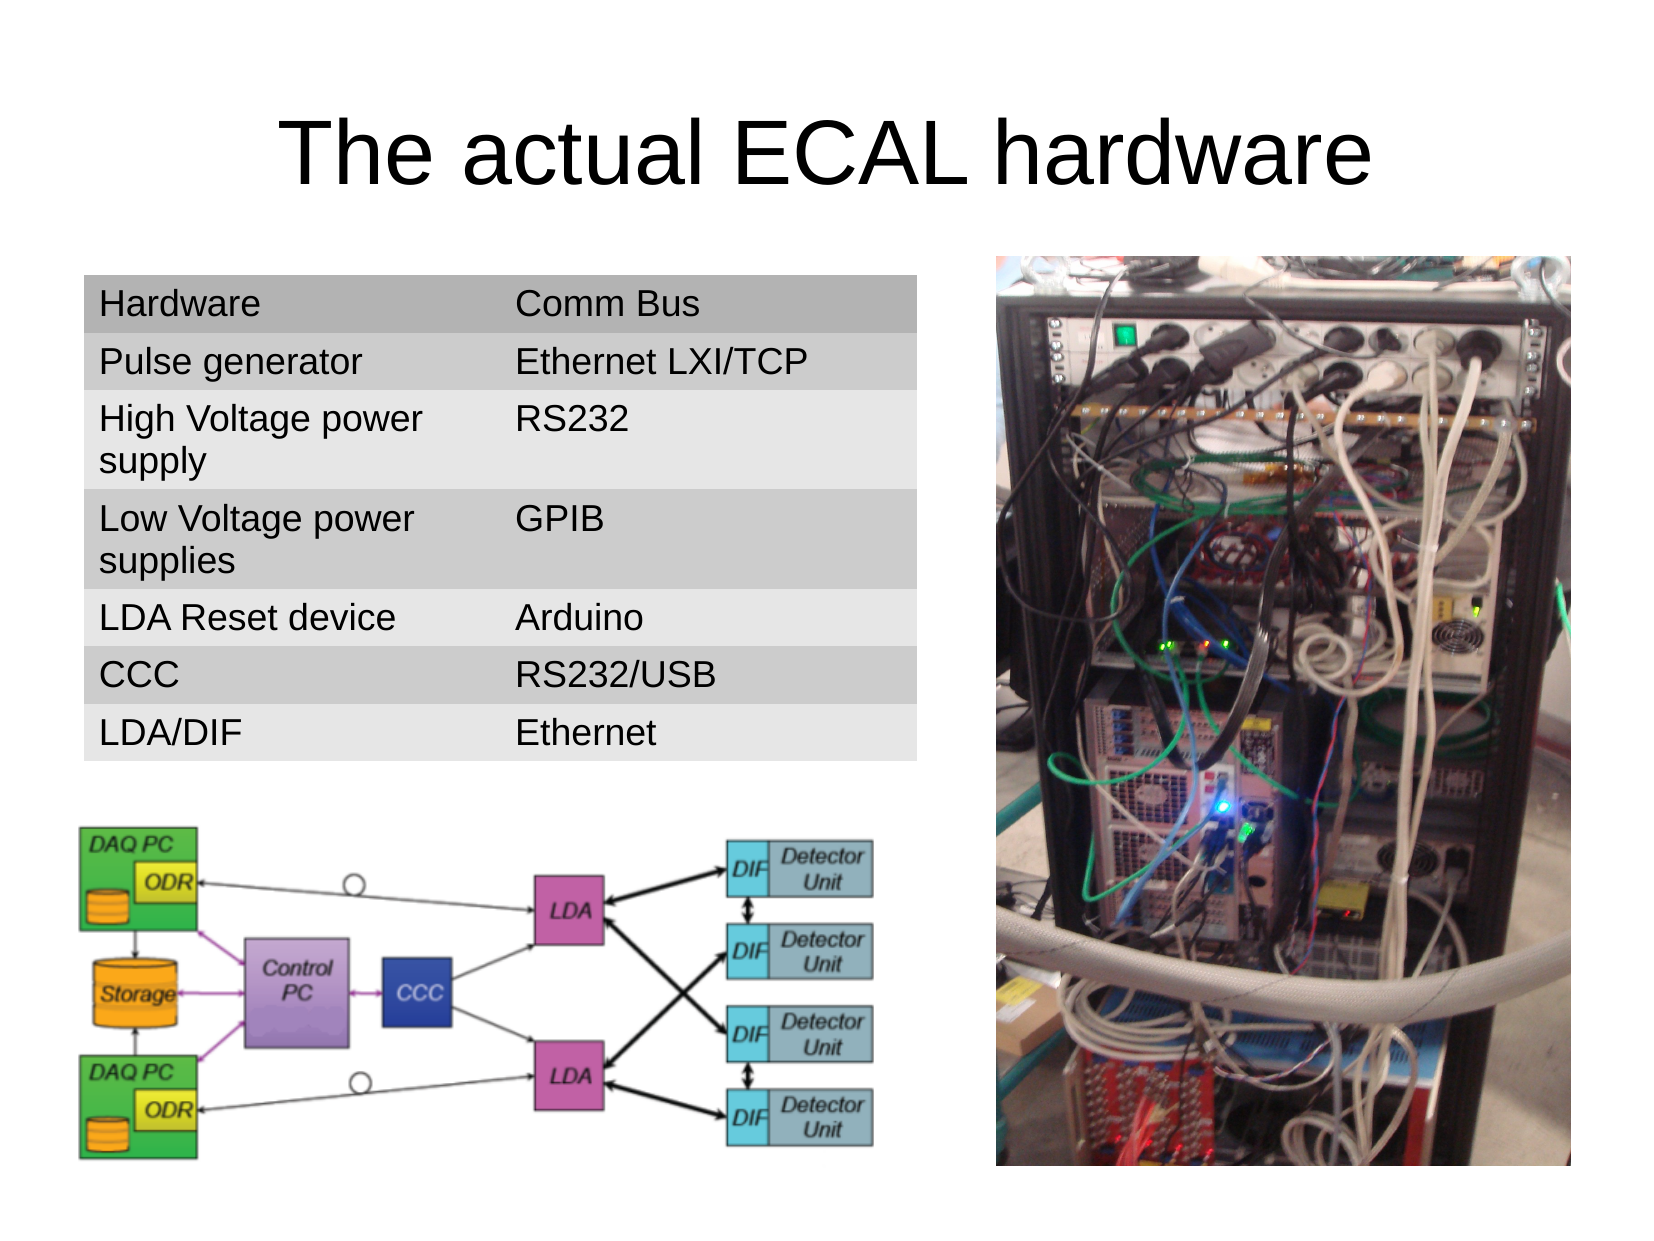

# The actual ECAL hardware
| Hardware | Comm Bus |
| --- | --- |
| Pulse generator | Ethernet LXI/TCP |
| High Voltage power supply | RS232 |
| Low Voltage power supplies | GPIB |
| LDA Reset device | Arduino |
| CCC | RS232/USB |
| LDA/DIF | Ethernet |
10